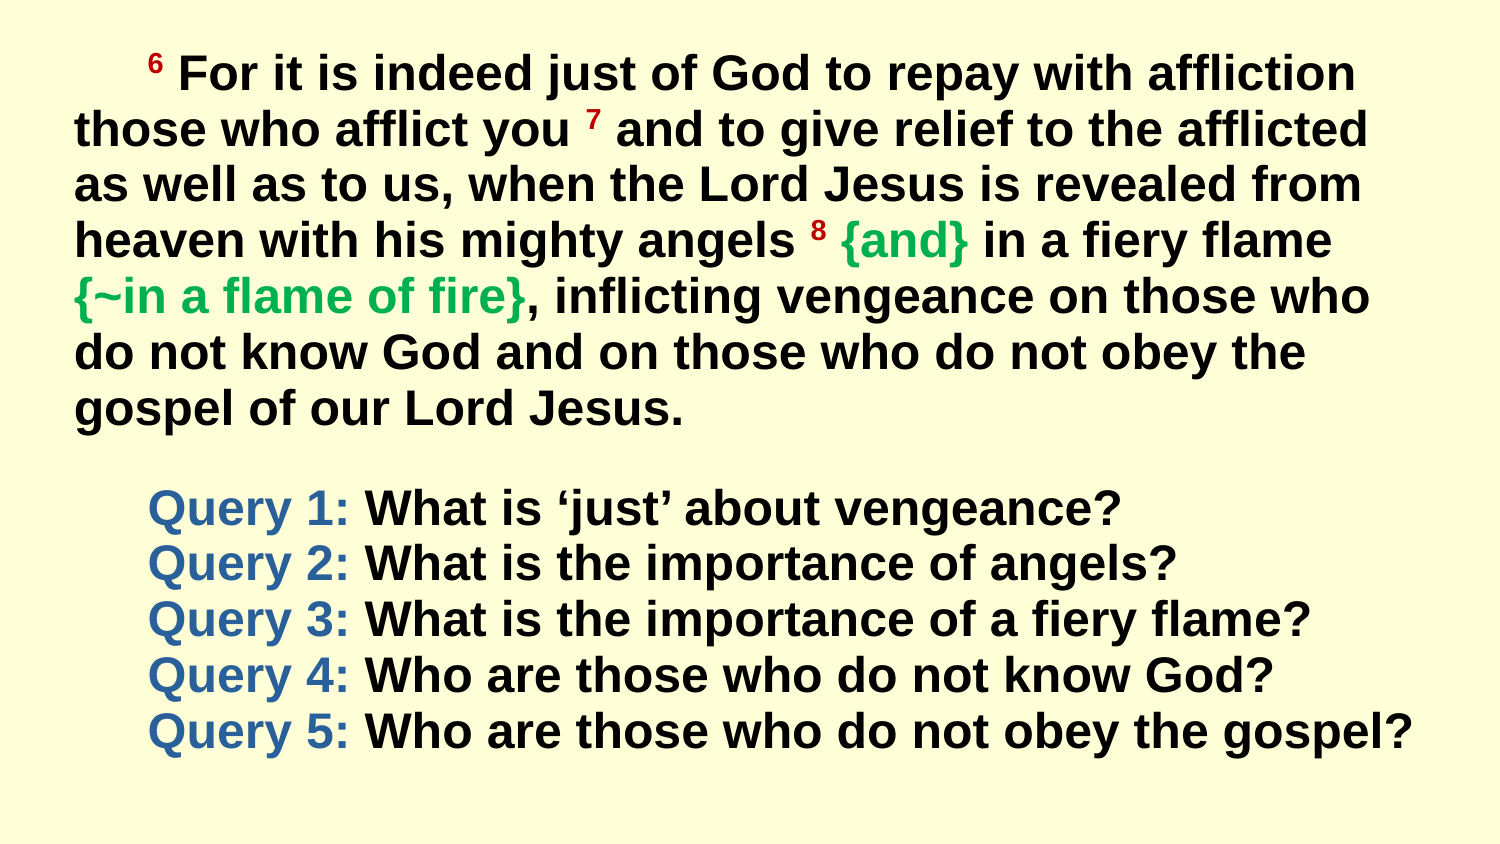

6 For it is indeed just of God to repay with affliction those who afflict you 7 and to give relief to the afflicted as well as to us, when the Lord Jesus is revealed from heaven with his mighty angels 8 {and} in a fiery flame {~in a flame of fire}, inflicting vengeance on those who do not know God and on those who do not obey the gospel of our Lord Jesus.
	Query 1: What is ‘just’ about vengeance?
	Query 2: What is the importance of angels?
	Query 3: What is the importance of a fiery flame?
	Query 4: Who are those who do not know God?
	Query 5: Who are those who do not obey the gospel?